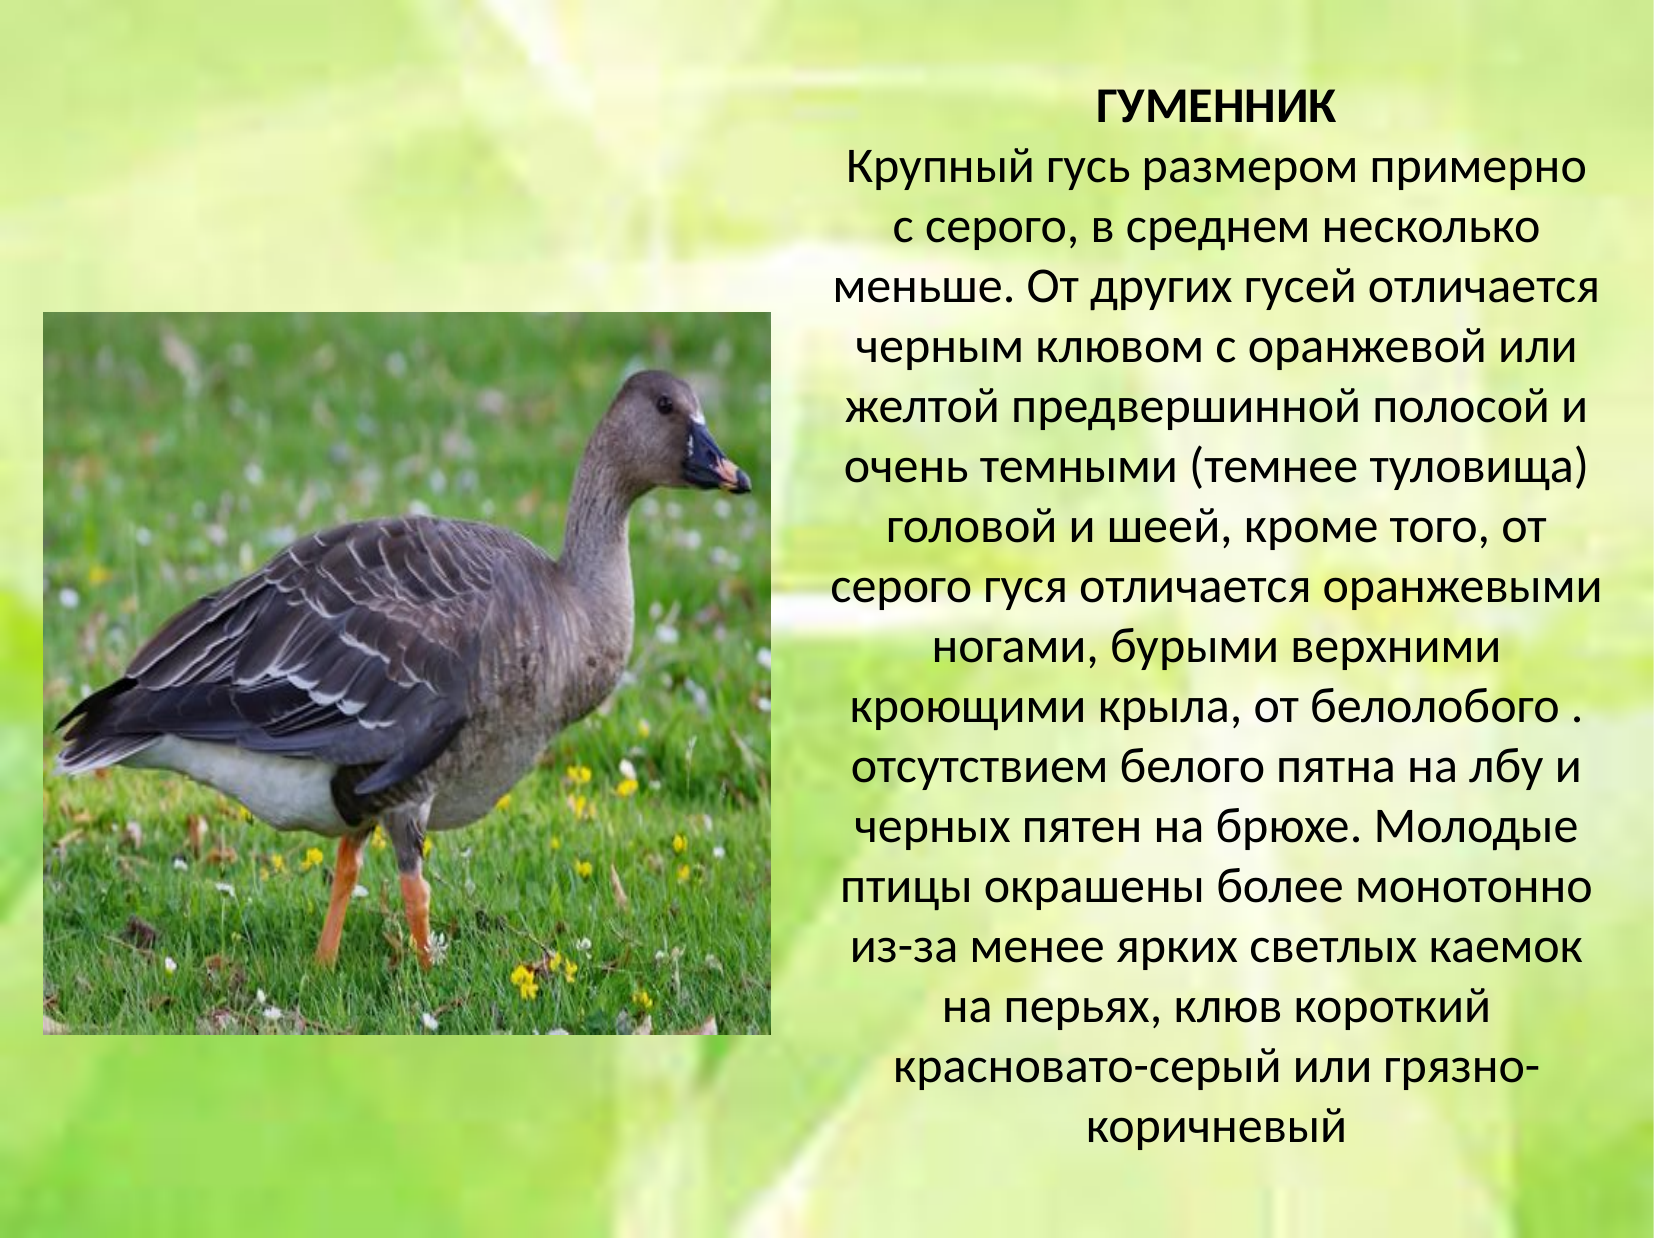

ГУМЕННИК
Крупный гусь размером примерно с серого, в среднем несколько меньше. От других гусей отличается черным клювом с оранжевой или желтой предвершинной полосой и очень темными (темнее туловища) головой и шеей, кроме того, от серого гуся отличается оранжевыми ногами, бурыми верхними кроющими крыла, от белолобого . отсутствием белого пятна на лбу и черных пятен на брюхе. Молодые птицы окрашены более монотонно из-за менее ярких светлых каемок на перьях, клюв короткий красновато-серый или грязно-коричневый